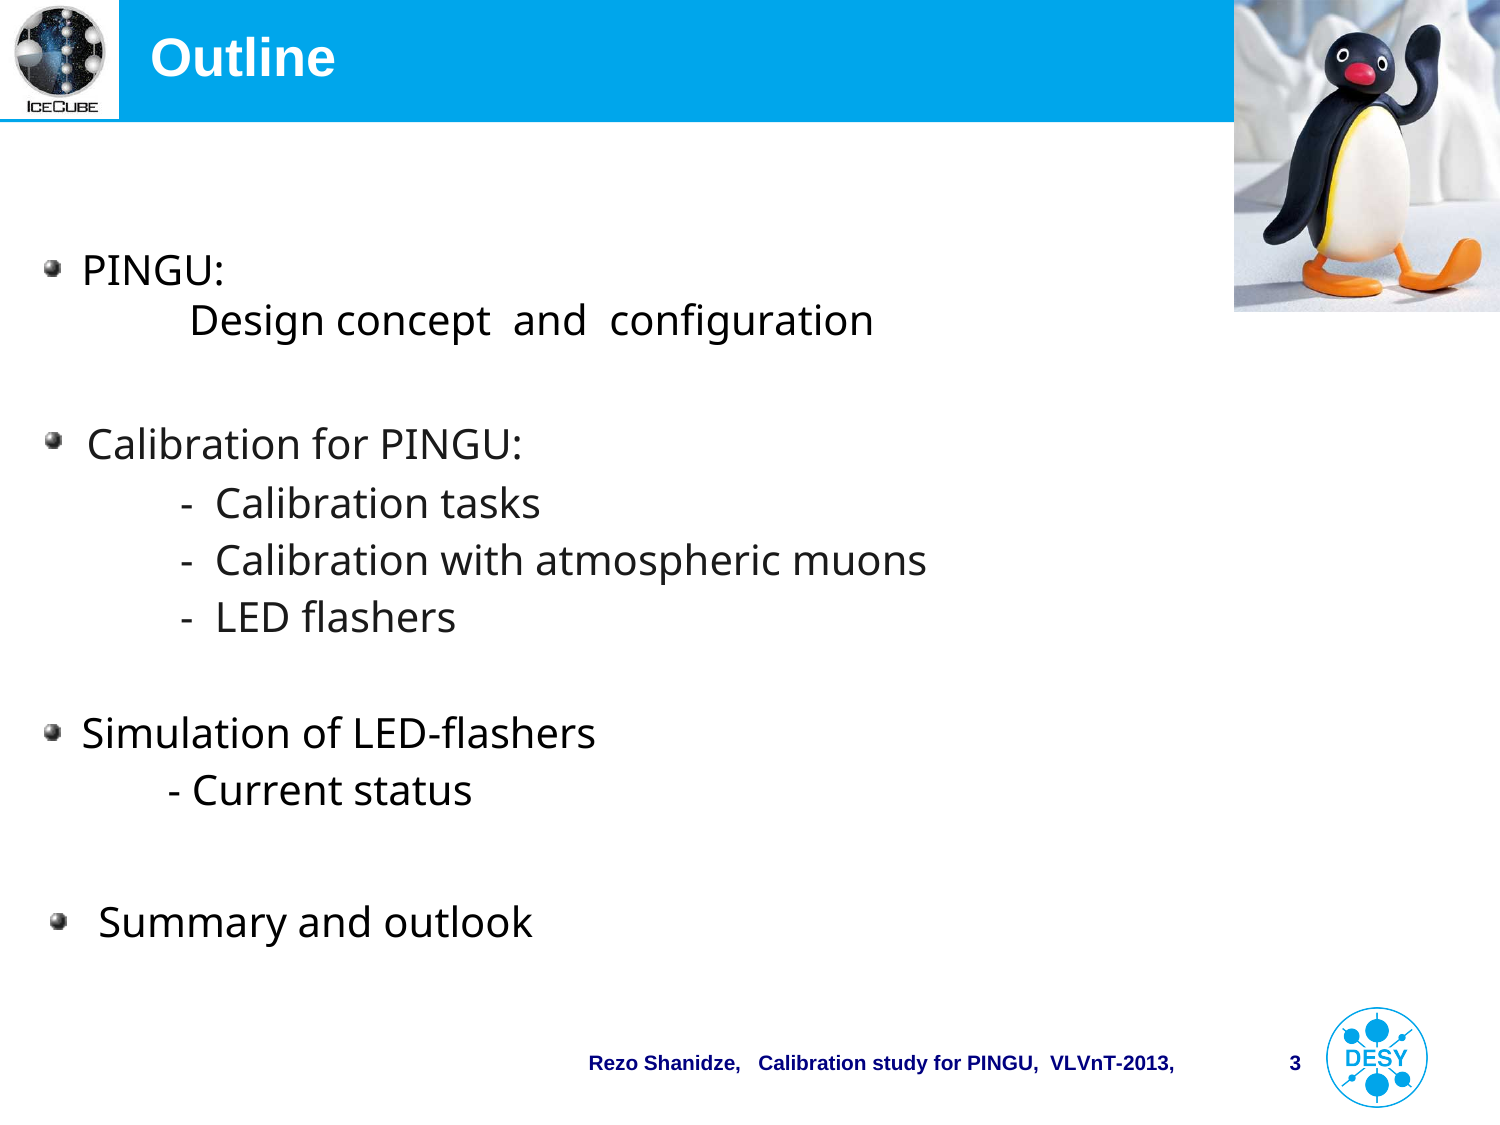

# Outline
 PINGU:
 Design concept and configuration
 Calibration for PINGU:
 - Calibration tasks
 - Calibration with atmospheric muons
 - LED flashers
 Simulation of LED-flashers
 - Current status
 Summary and outlook
Rezo Shanidze, Calibration study for PINGU, VLVnT-2013, 3